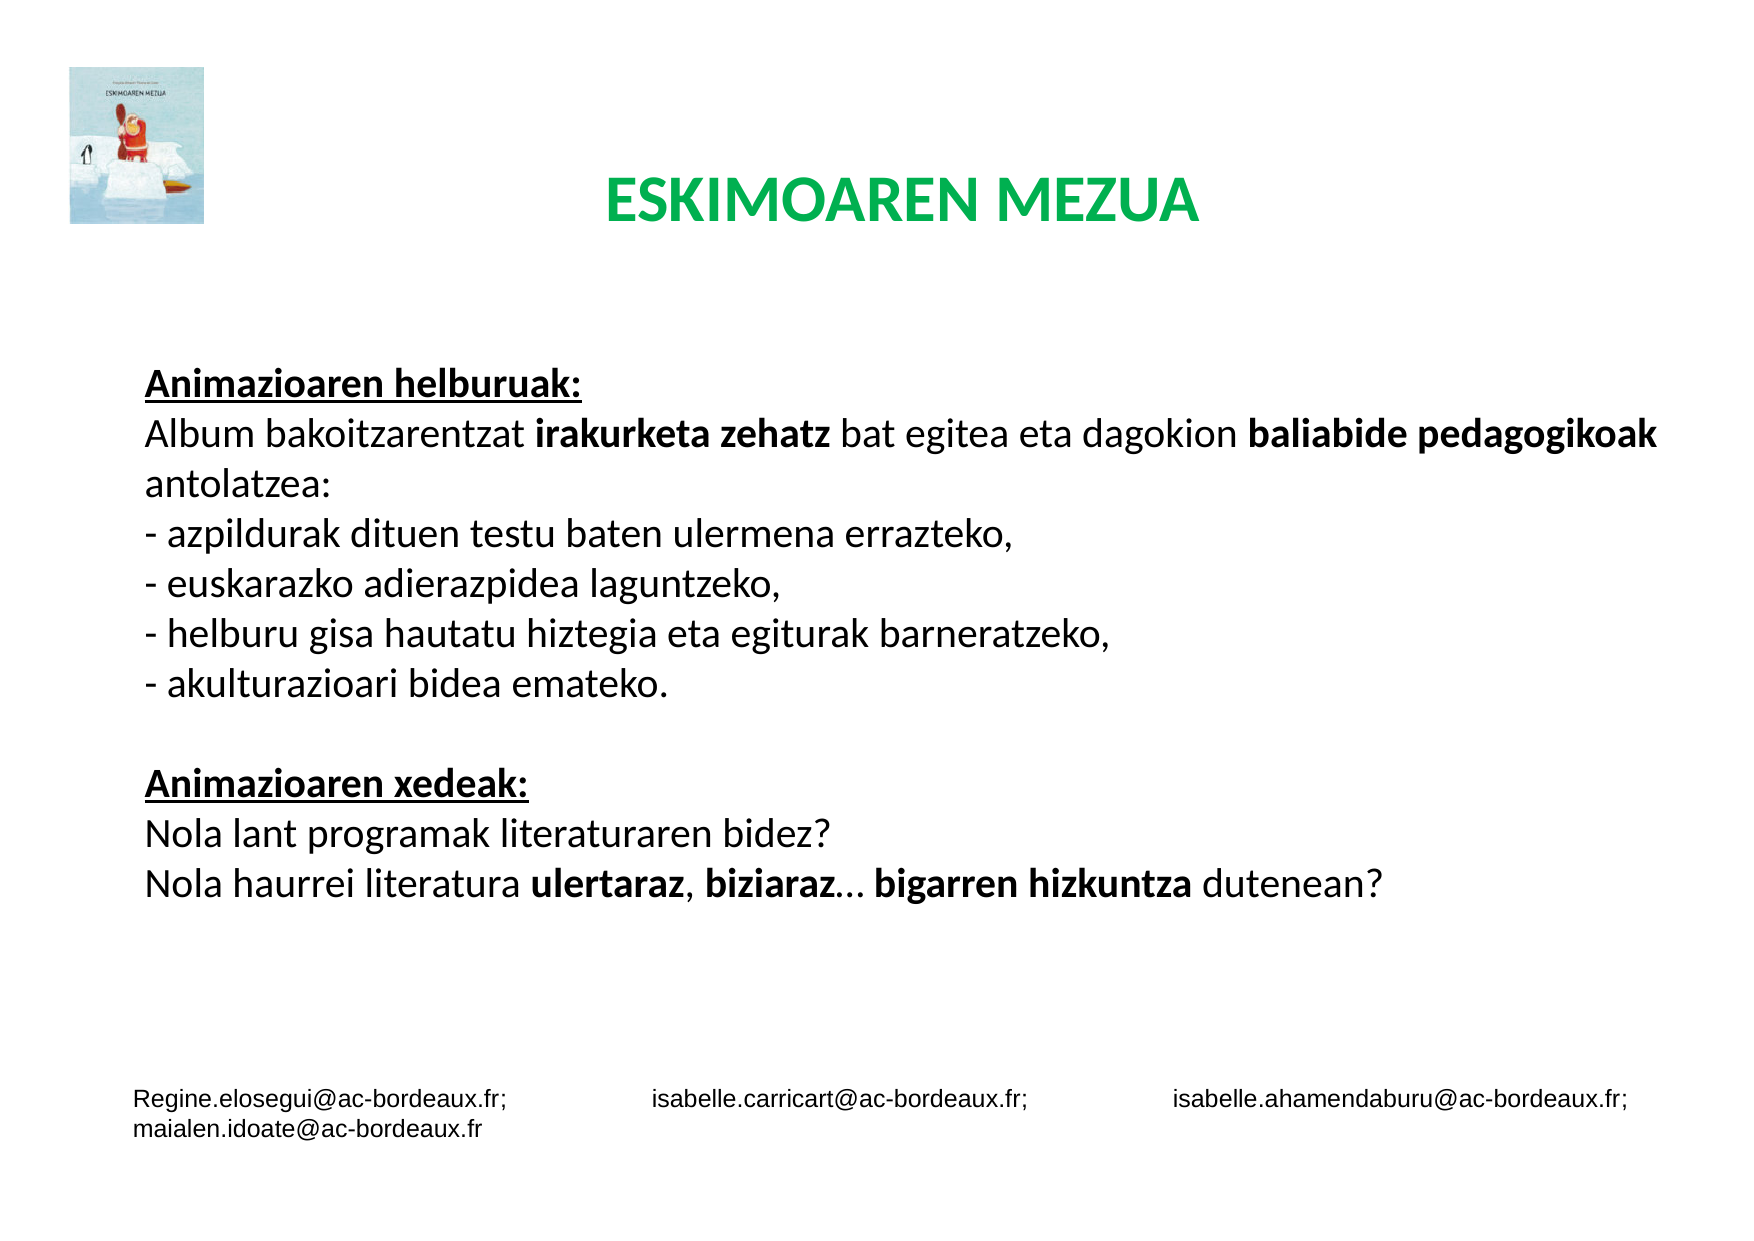

ESKIMOAREN MEZUA
Animazioaren helburuak:
Album bakoitzarentzat irakurketa zehatz bat egitea eta dagokion baliabide pedagogikoak antolatzea:
- azpildurak dituen testu baten ulermena errazteko,
- euskarazko adierazpidea laguntzeko,
- helburu gisa hautatu hiztegia eta egiturak barneratzeko,
- akulturazioari bidea emateko.
Animazioaren xedeak:
Nola lant programak literaturaren bidez?
Nola haurrei literatura ulertaraz, biziaraz… bigarren hizkuntza dutenean?
Regine.elosegui@ac-bordeaux.fr; isabelle.carricart@ac-bordeaux.fr; isabelle.ahamendaburu@ac-bordeaux.fr; maialen.idoate@ac-bordeaux.fr